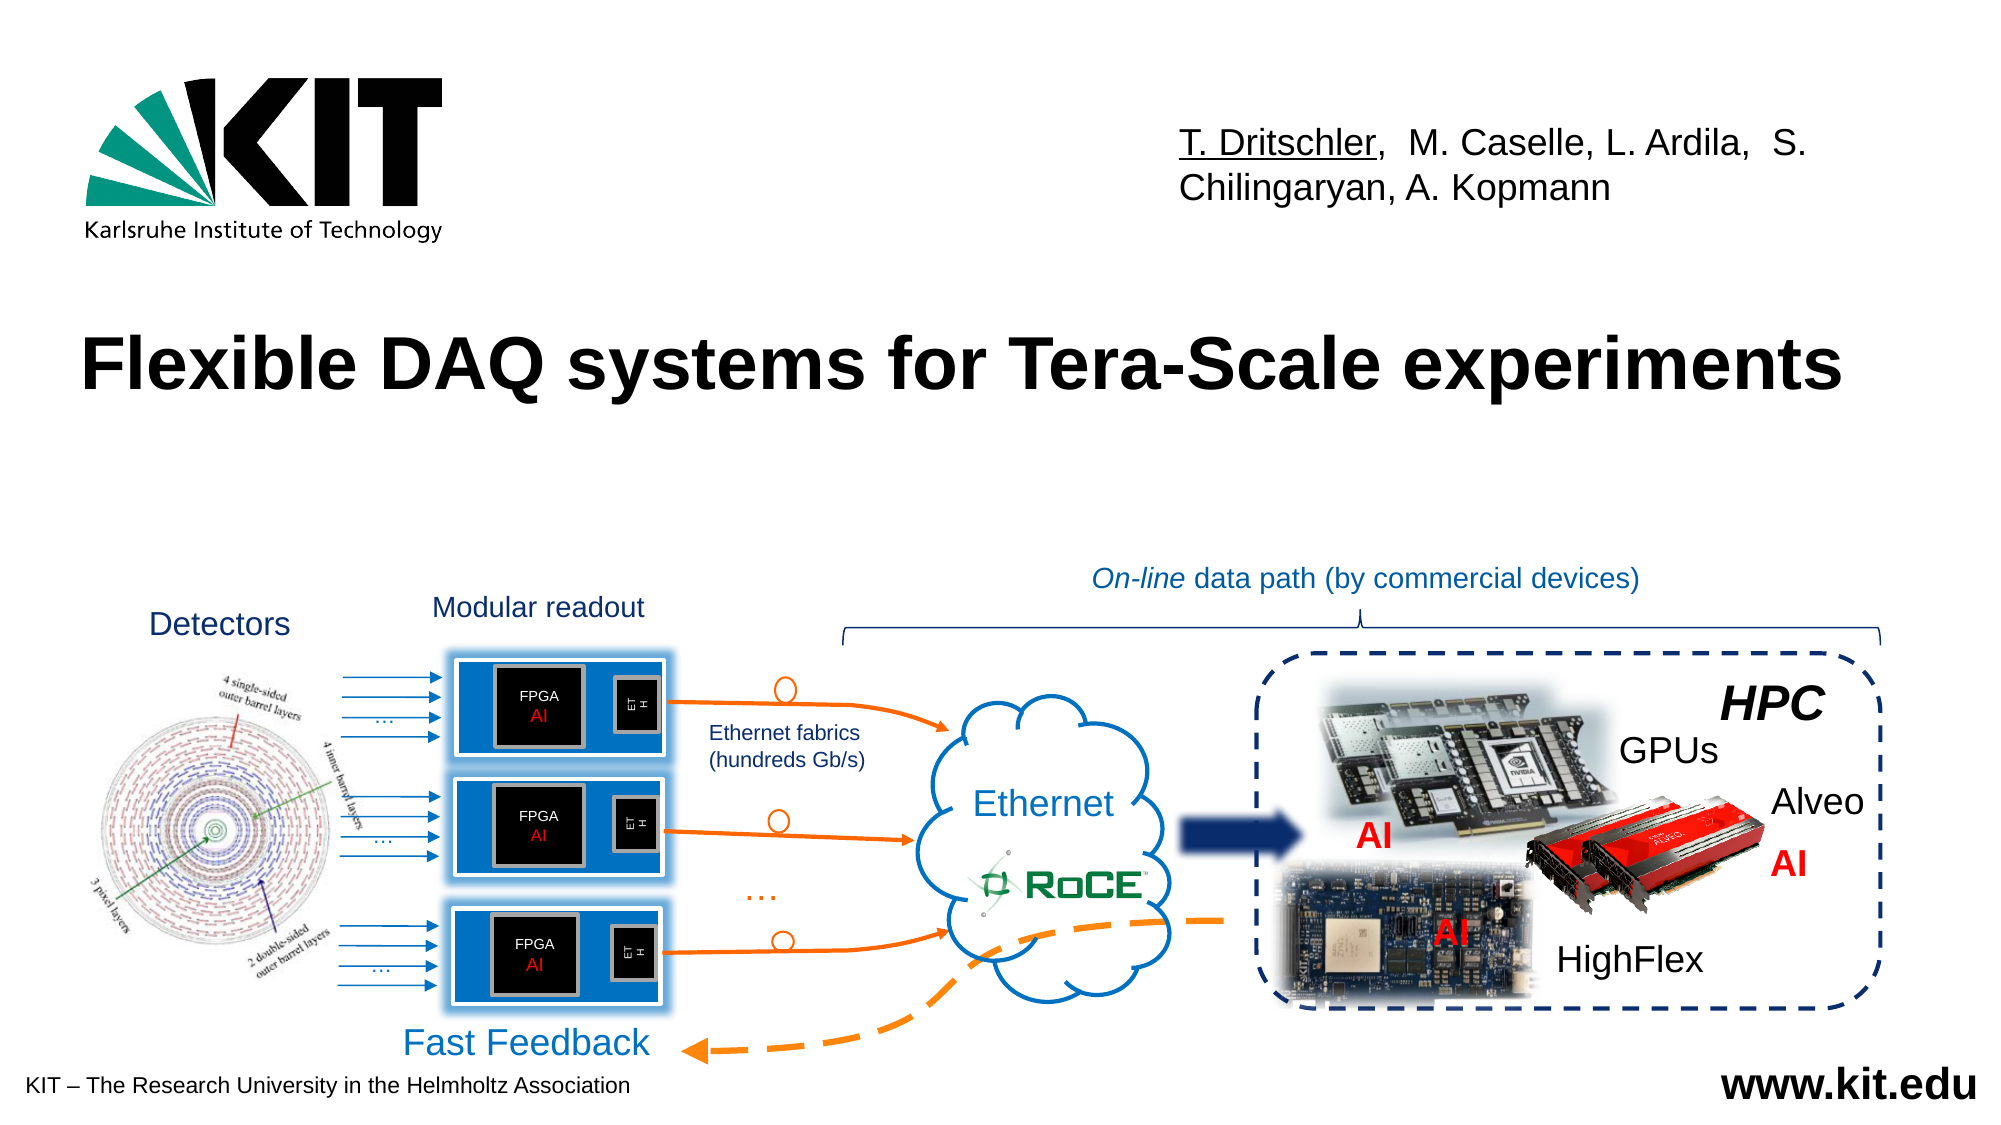

T. Dritschler, M. Caselle, L. Ardila, S. Chilingaryan, A. Kopmann
# Flexible DAQ systems for Tera-Scale experiments